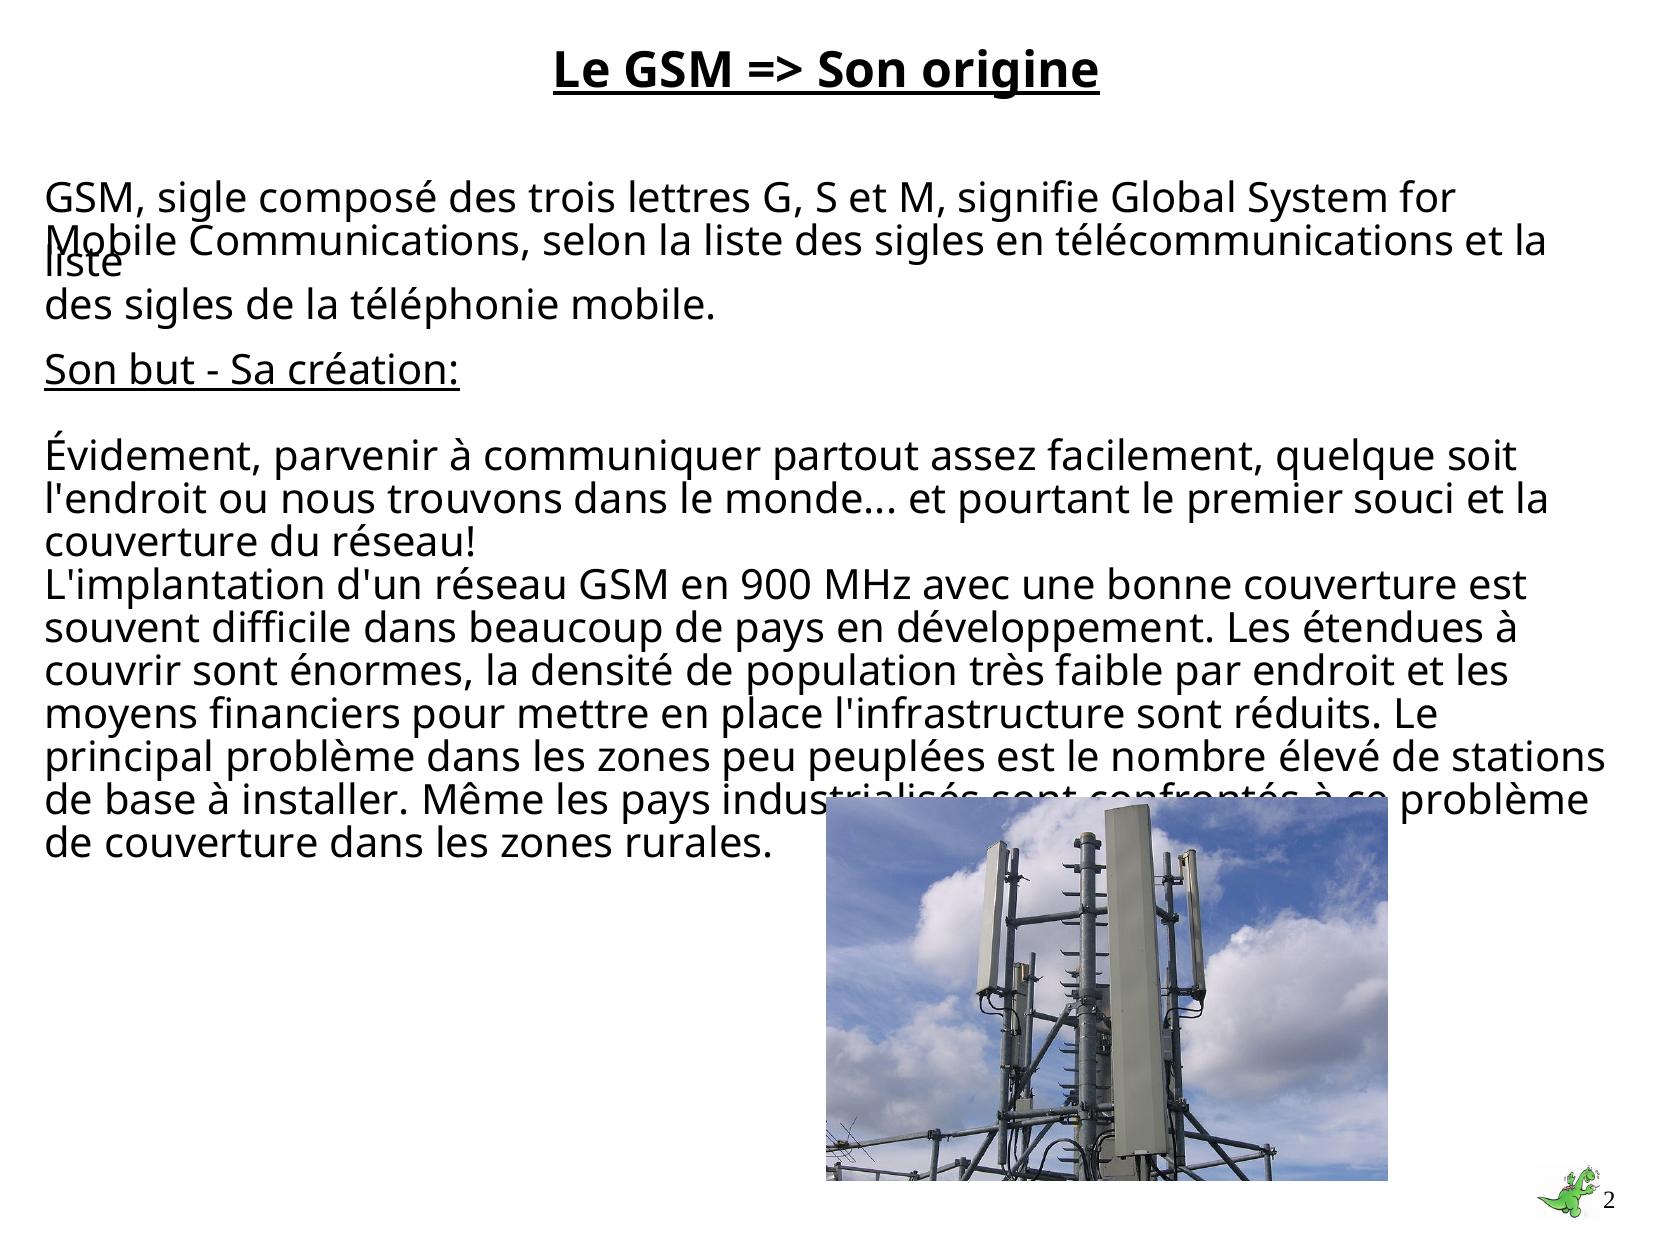

Le GSM => Son origine
GSM, sigle composé des trois lettres G, S et M, signifie Global System for
Mobile Communications, selon la liste des sigles en télécommunications et la liste
des sigles de la téléphonie mobile.
Son but - Sa création:
Évidement, parvenir à communiquer partout assez facilement, quelque soit
l'endroit ou nous trouvons dans le monde... et pourtant le premier souci et la
couverture du réseau!
L'implantation d'un réseau GSM en 900 MHz avec une bonne couverture est
souvent difficile dans beaucoup de pays en développement. Les étendues à
couvrir sont énormes, la densité de population très faible par endroit et les
moyens financiers pour mettre en place l'infrastructure sont réduits. Le
principal problème dans les zones peu peuplées est le nombre élevé de stations
de base à installer. Même les pays industrialisés sont confrontés à ce problème
de couverture dans les zones rurales.
2